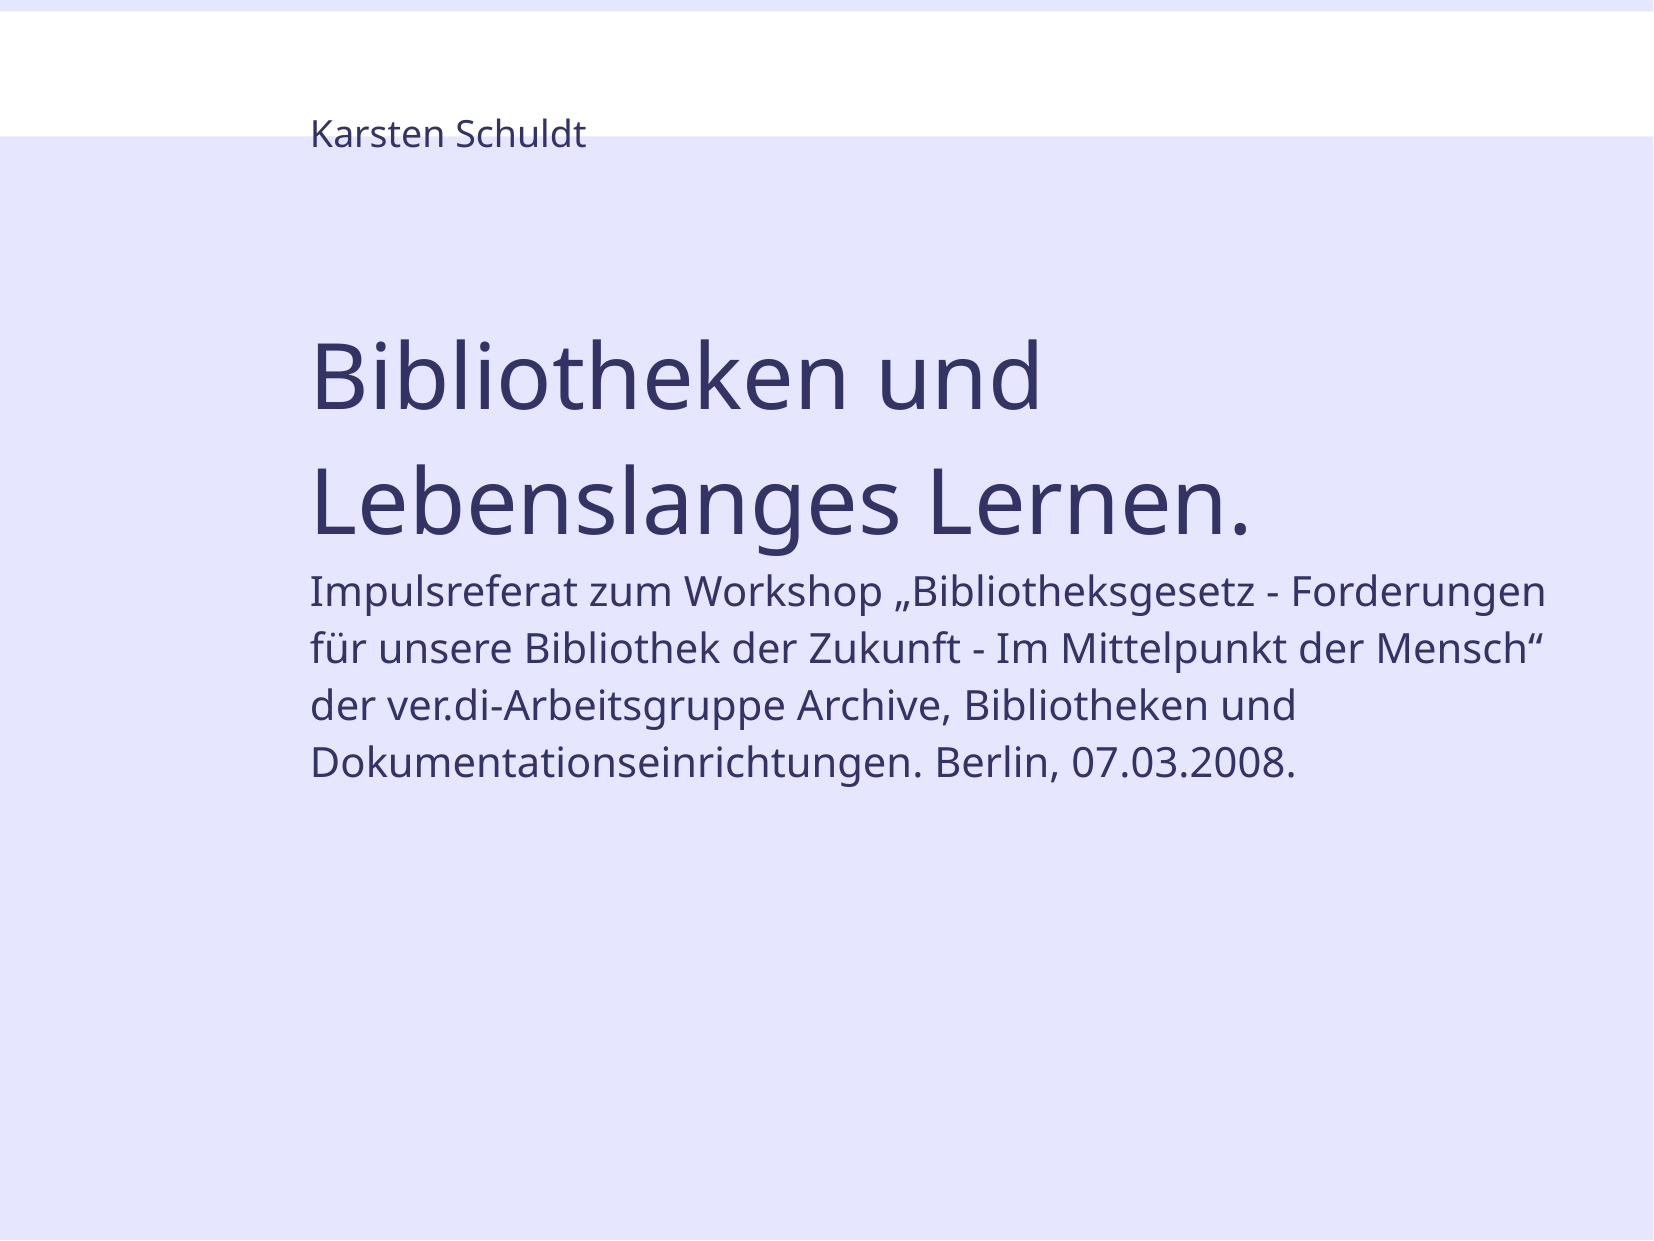

#
Karsten Schuldt
Bibliotheken und Lebenslanges Lernen.
Impulsreferat zum Workshop „Bibliotheksgesetz - Forderungen für unsere Bibliothek der Zukunft - Im Mittelpunkt der Mensch“ der ver.di-Arbeitsgruppe Archive, Bibliotheken und Dokumentationseinrichtungen. Berlin, 07.03.2008.